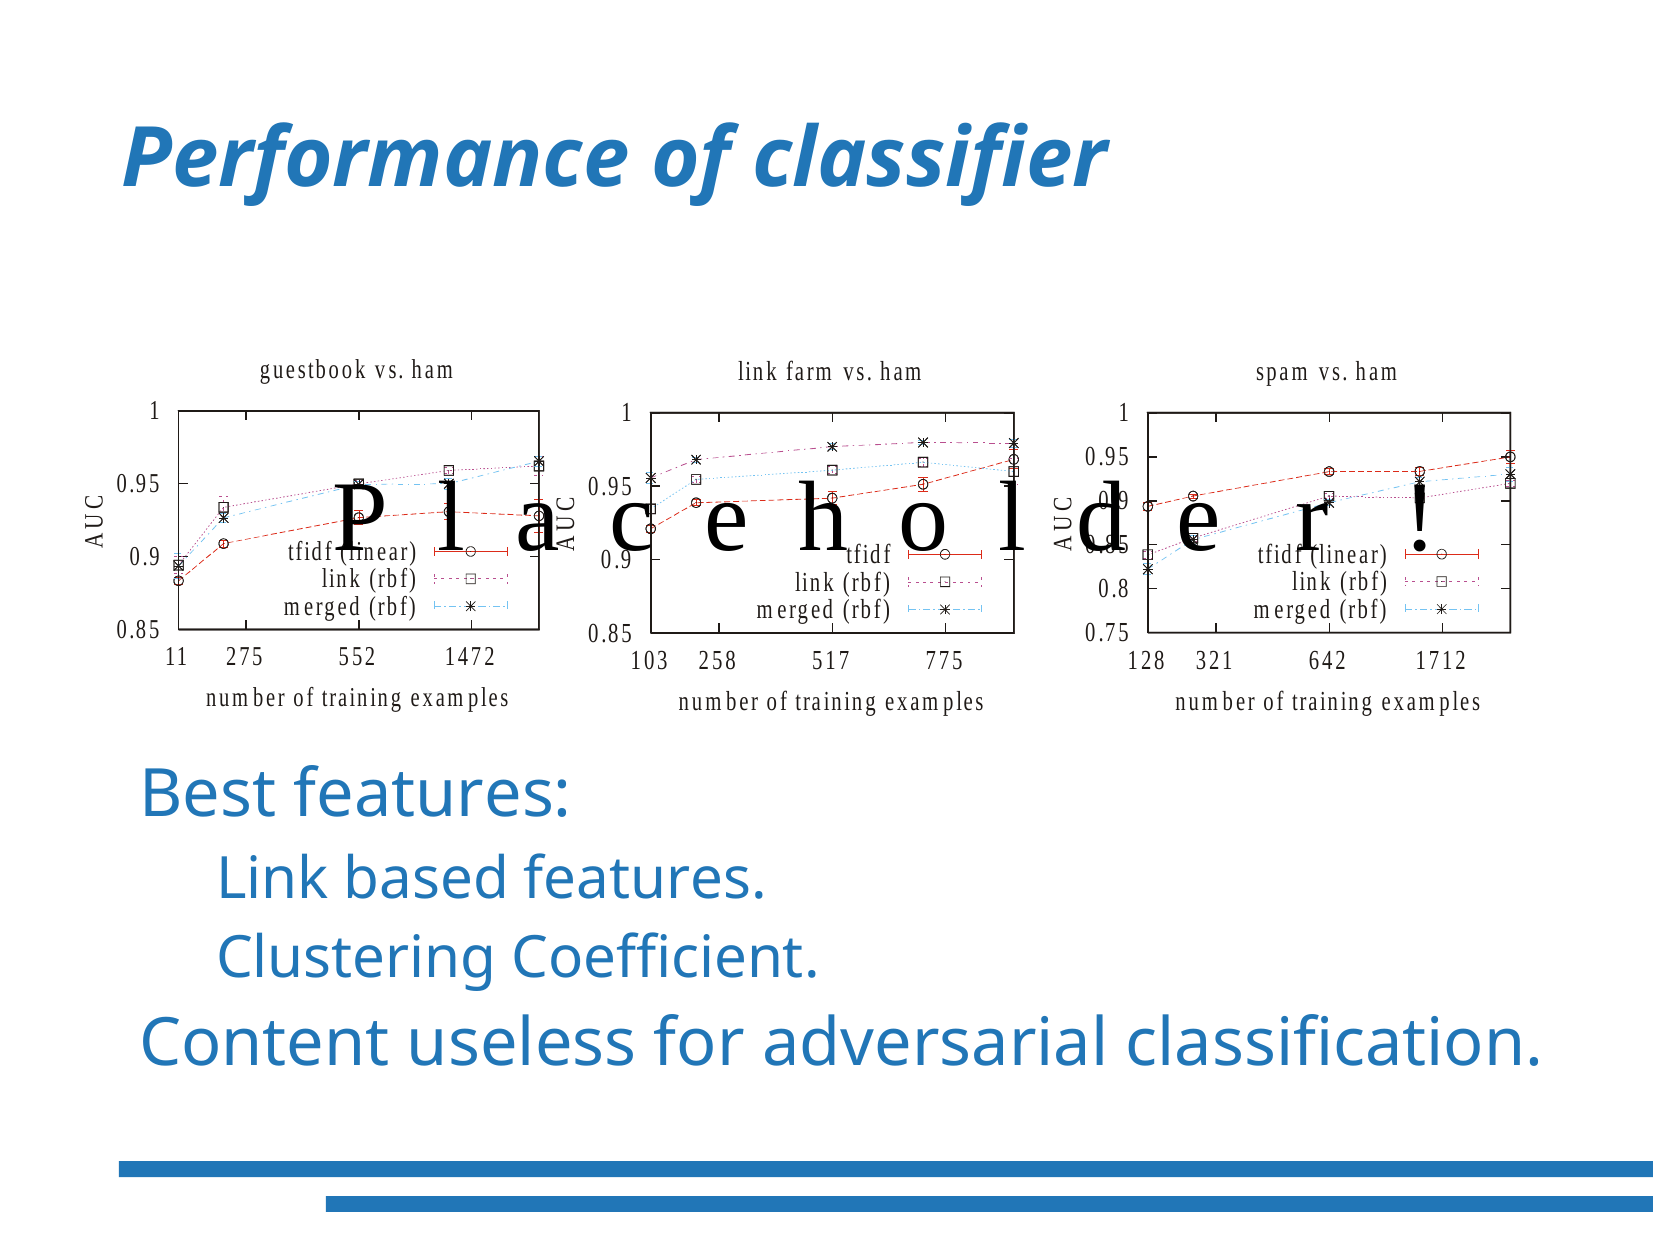

# Performance of classifier
P l a c e h o l d e r !
Best features:
Link based features.
Clustering Coefficient.
Content useless for adversarial classification.